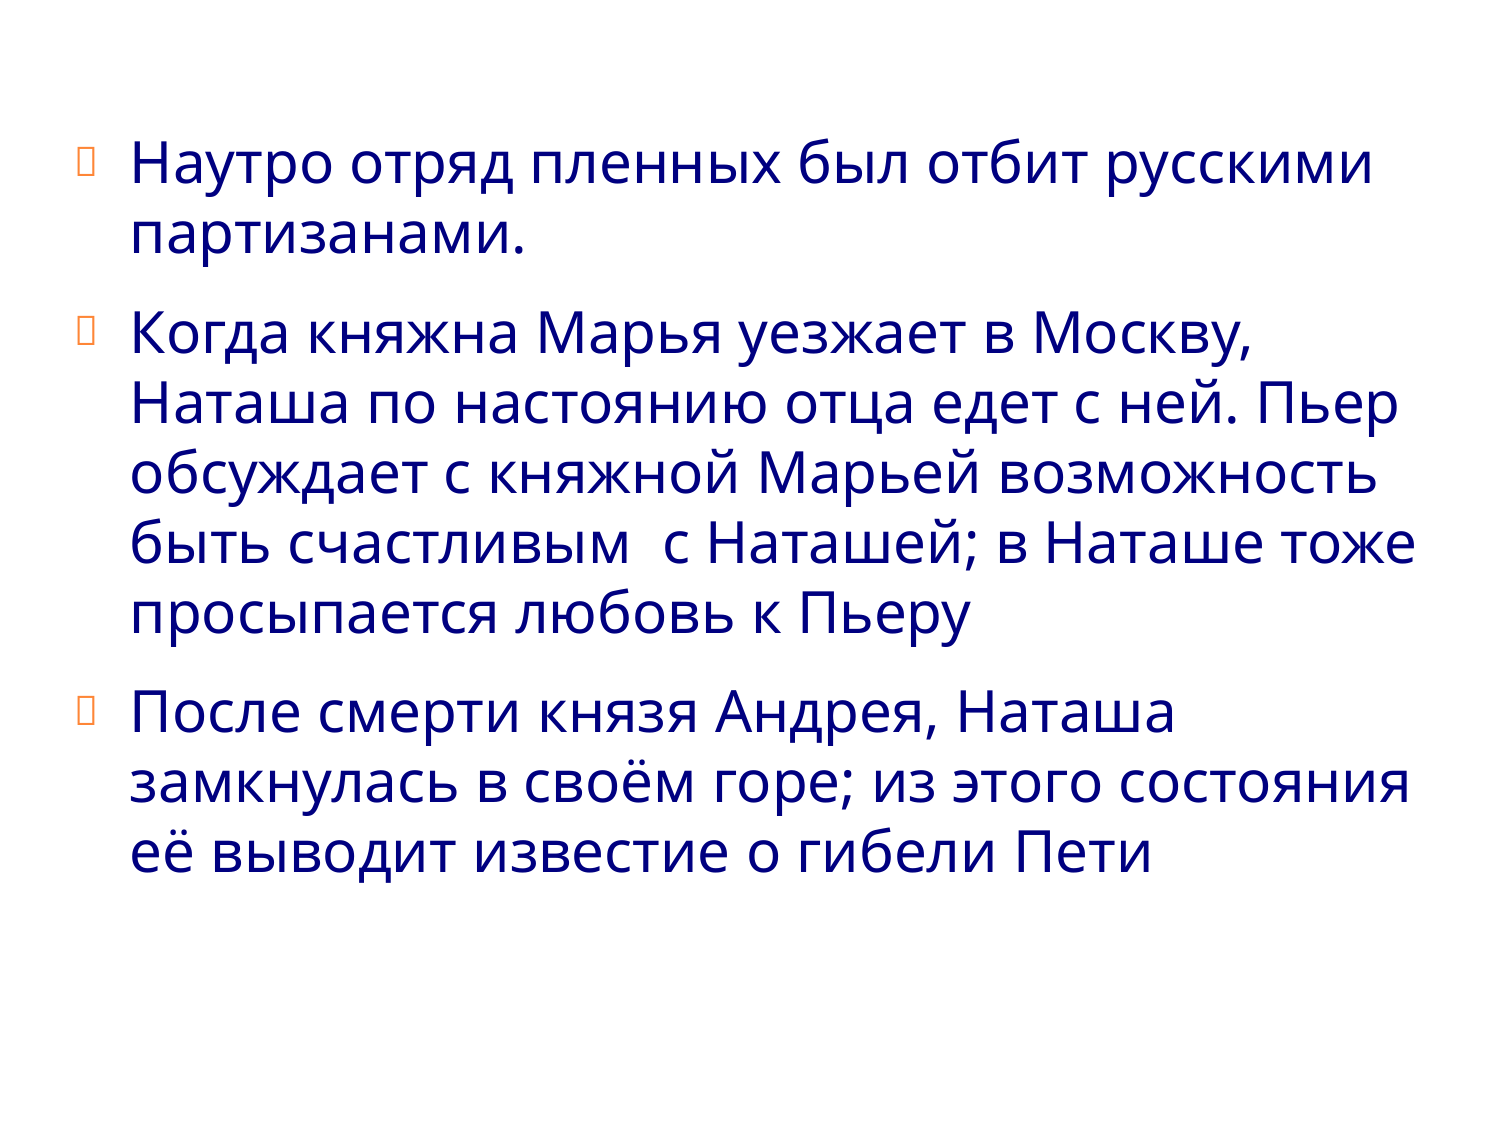

# Наутро отряд пленных был отбит русскими партизанами.
Когда княжна Марья уезжает в Москву, Наташа по настоянию отца едет с ней. Пьер обсуждает с княжной Марьей возможность быть счастливым с Наташей; в Наташе тоже просыпается любовь к Пьеру
После смерти князя Андрея, Наташа замкнулась в своём горе; из этого состояния её выводит известие о гибели Пети